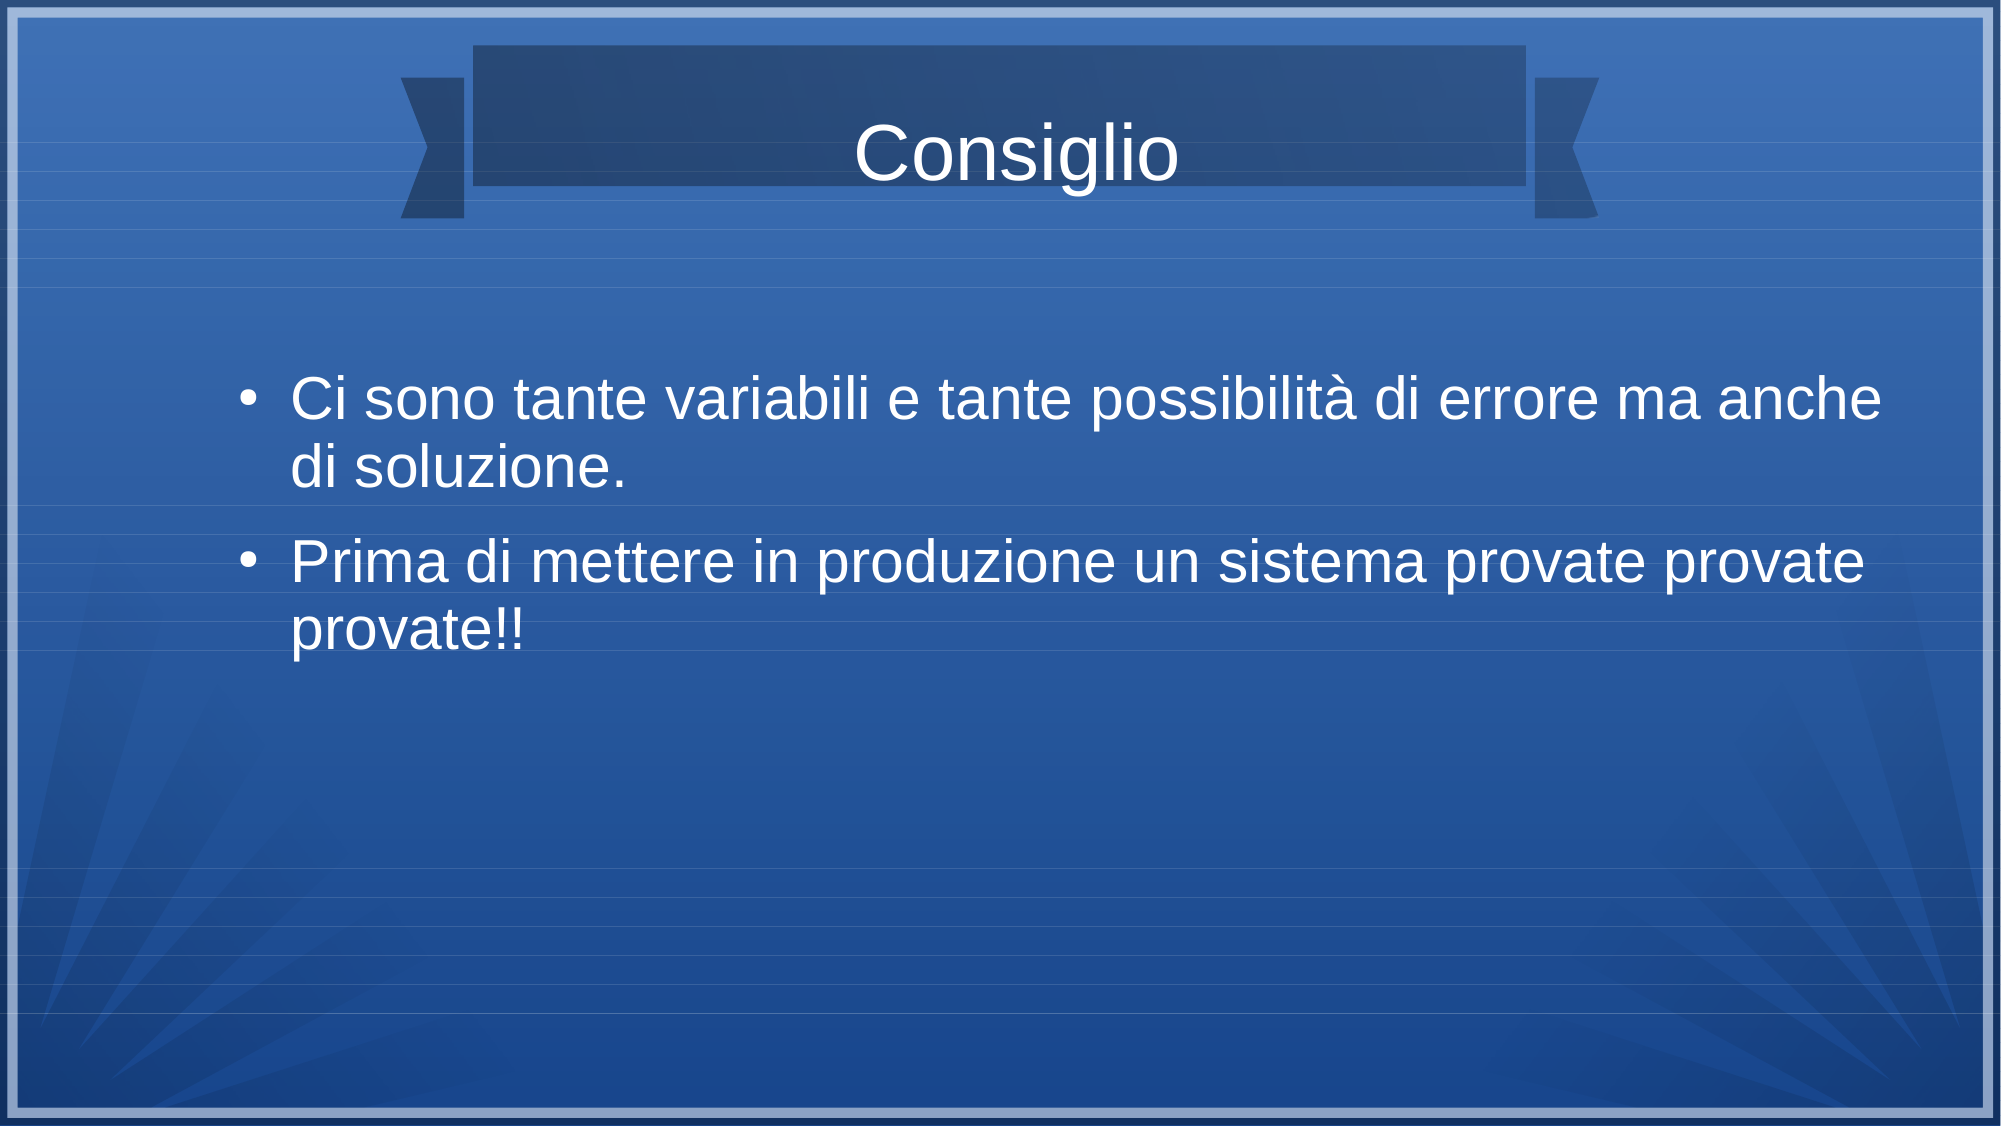

# Consiglio
Ci sono tante variabili e tante possibilità di errore ma anche di soluzione.
Prima di mettere in produzione un sistema provate provate provate!!